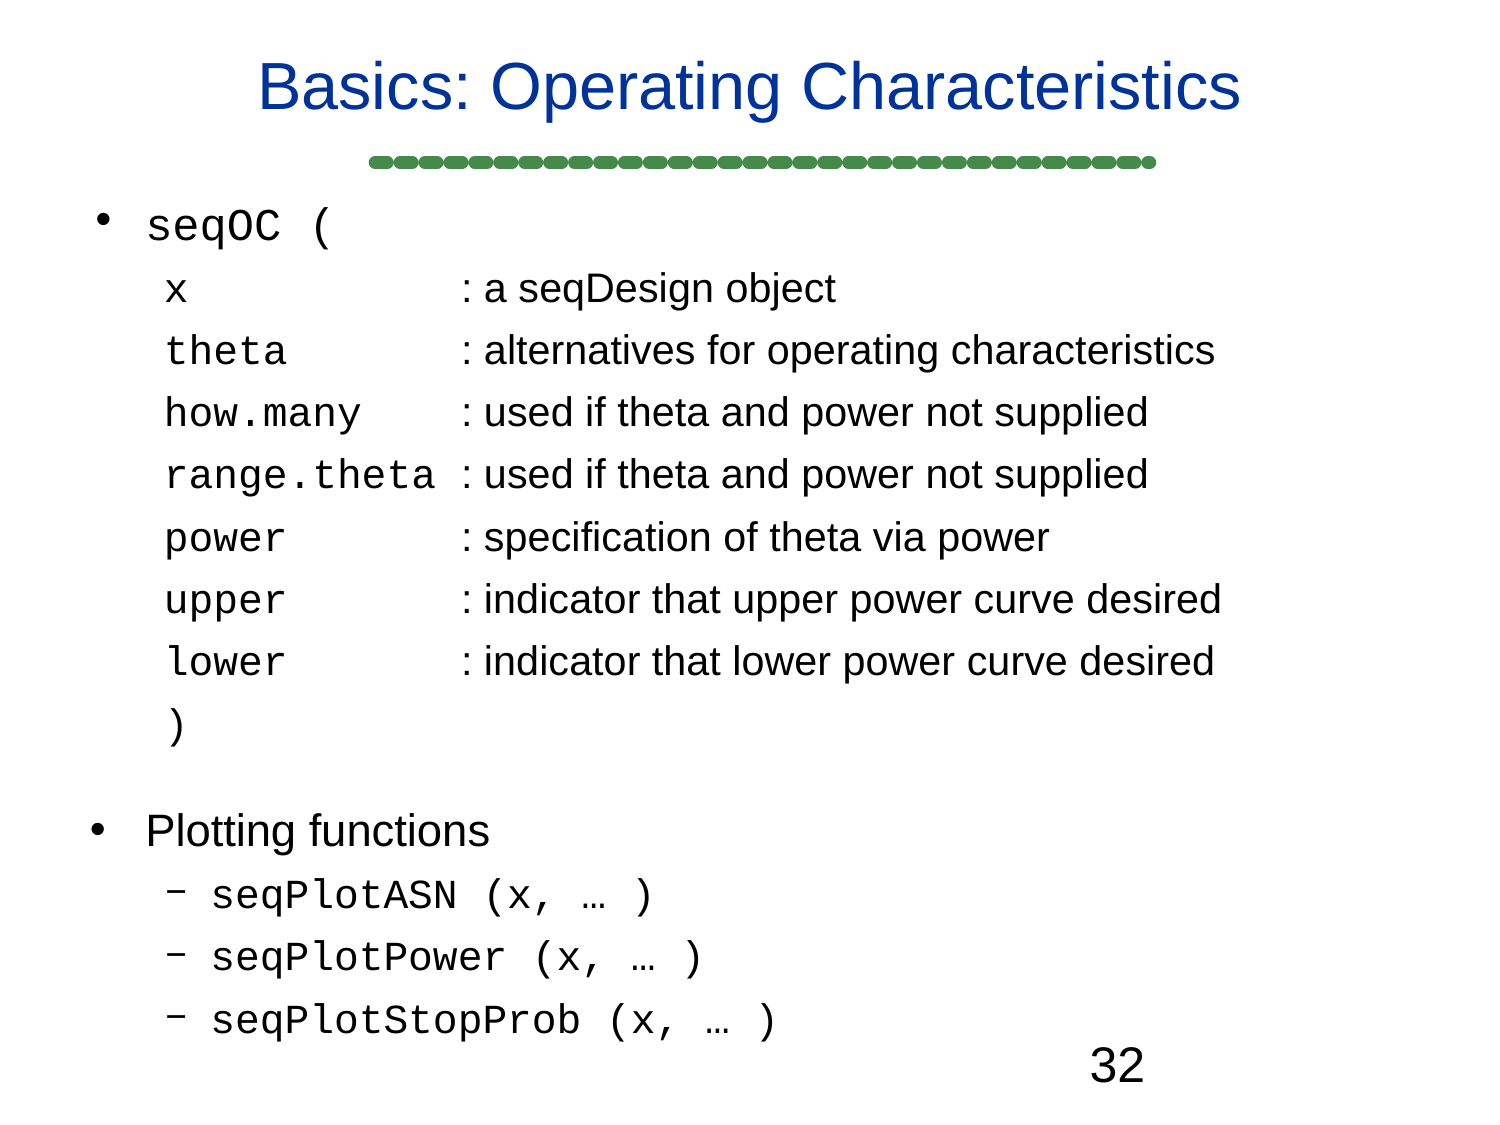

# Basics: Operating Characteristics
seqOC (
x : a seqDesign object
theta : alternatives for operating characteristics
how.many : used if theta and power not supplied
range.theta : used if theta and power not supplied
power : specification of theta via power
upper : indicator that upper power curve desired
lower : indicator that lower power curve desired
)
Plotting functions
seqPlotASN (x, … )
seqPlotPower (x, … )
seqPlotStopProb (x, … )
32